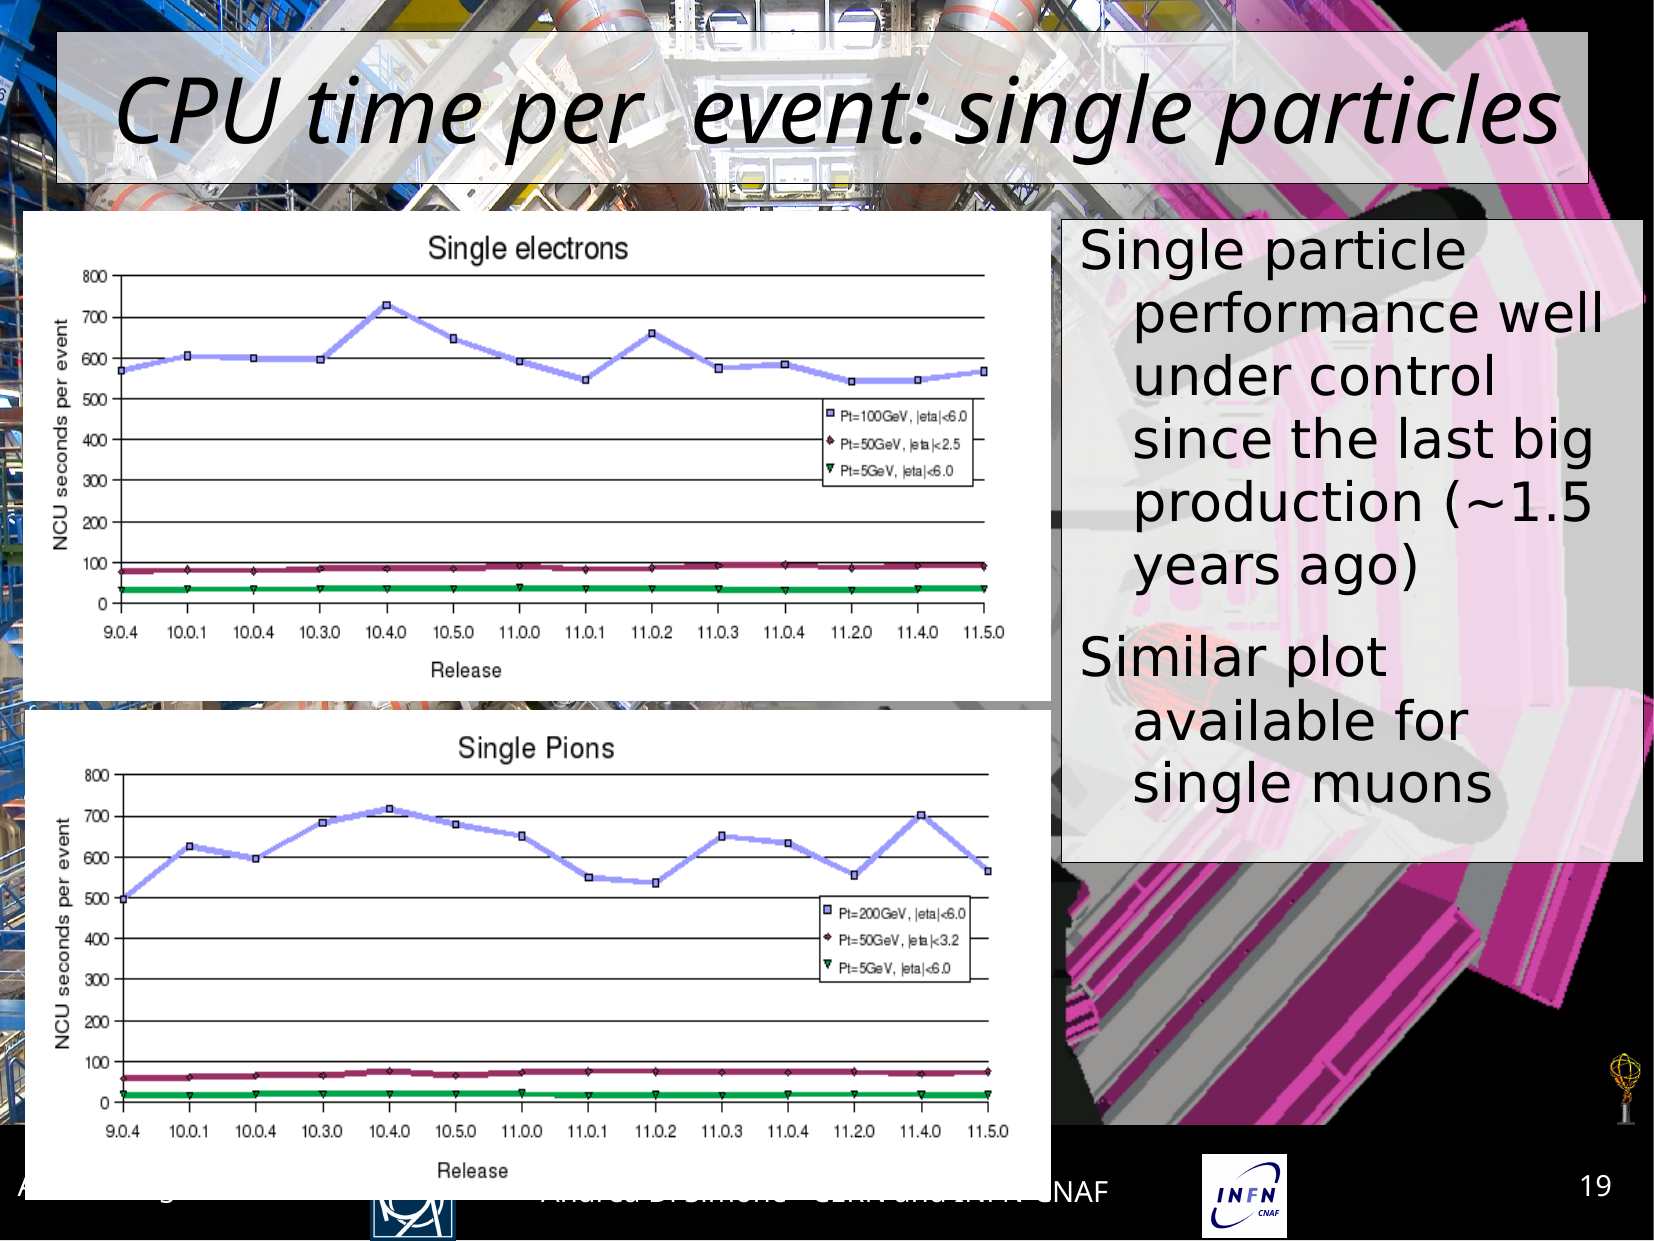

# CPU time per event: single particles
Single particle performance well under control since the last big production (~1.5 years ago)
Similar plot available for single muons
AA Meeting, 20060712
19
Andrea Di Simone - CERN and INFN-CNAF